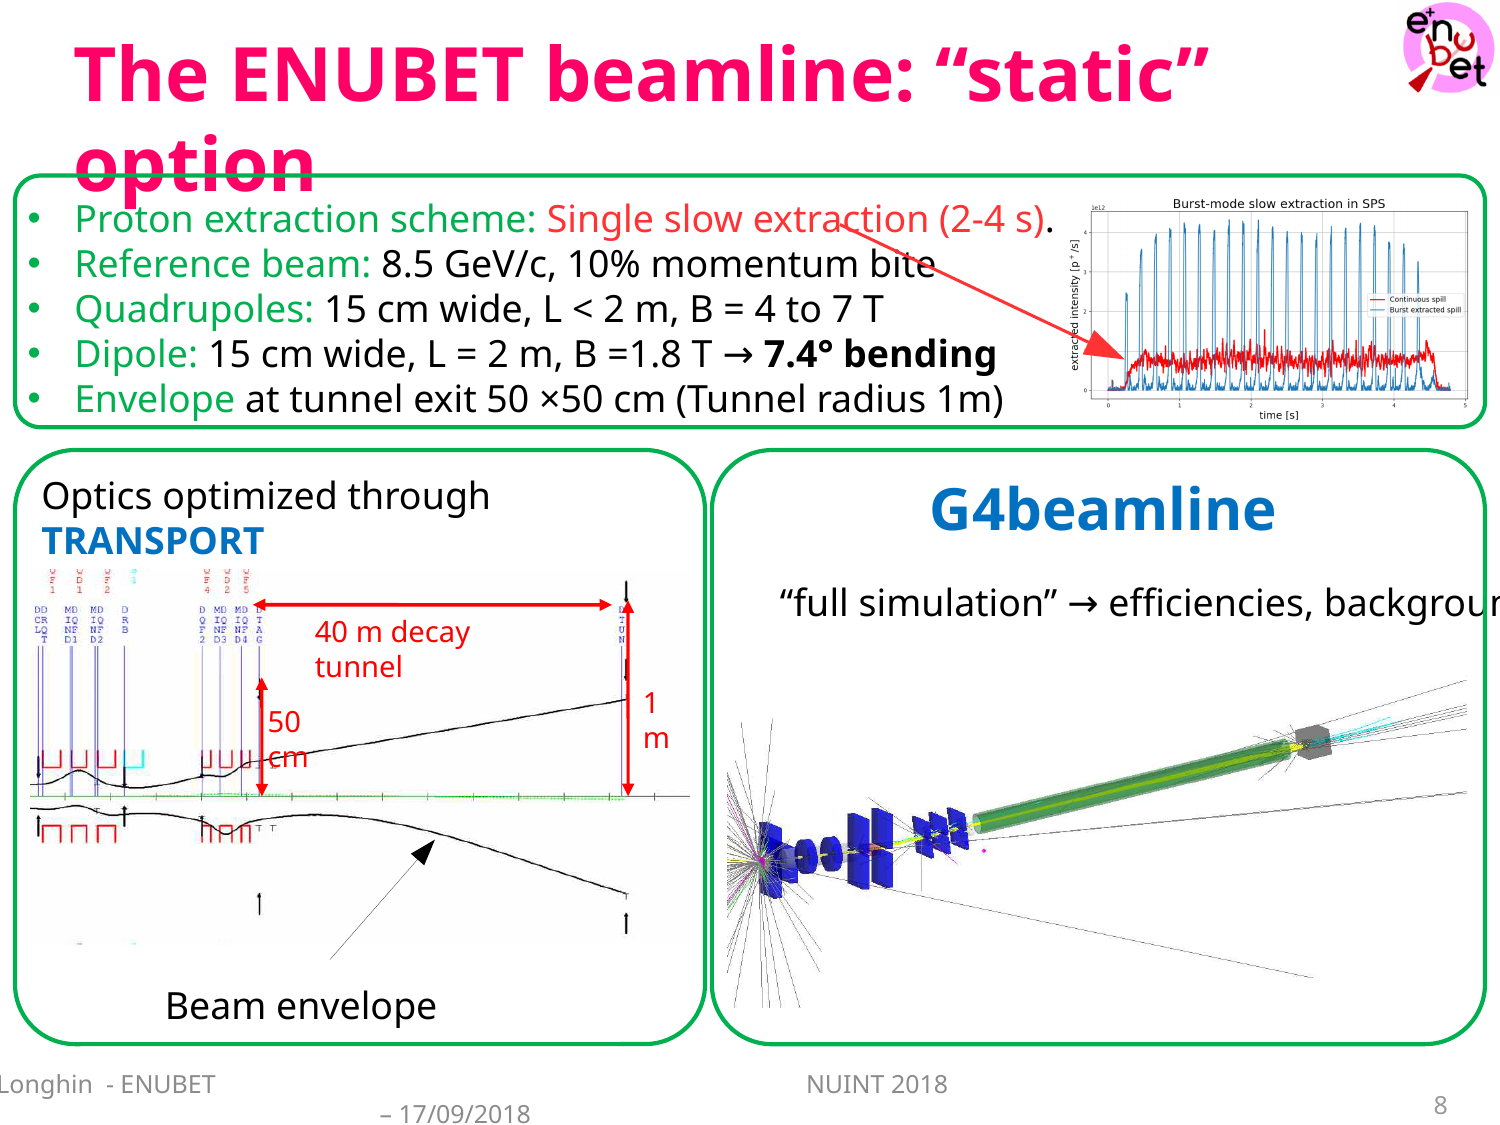

The ENUBET beamline: “static” option
Proton extraction scheme: Single slow extraction (2-4 s).
Reference beam: 8.5 GeV/c, 10% momentum bite
Quadrupoles: 15 cm wide, L < 2 m, B = 4 to 7 T
Dipole: 15 cm wide, L = 2 m, B =1.8 T → 7.4° bending
Envelope at tunnel exit 50 ×50 cm (Tunnel radius 1m)
Optics optimized through TRANSPORT
G4beamline
“full simulation” → efficiencies, backgrounds
40 m decay tunnel
1m
50 cm
Beam envelope